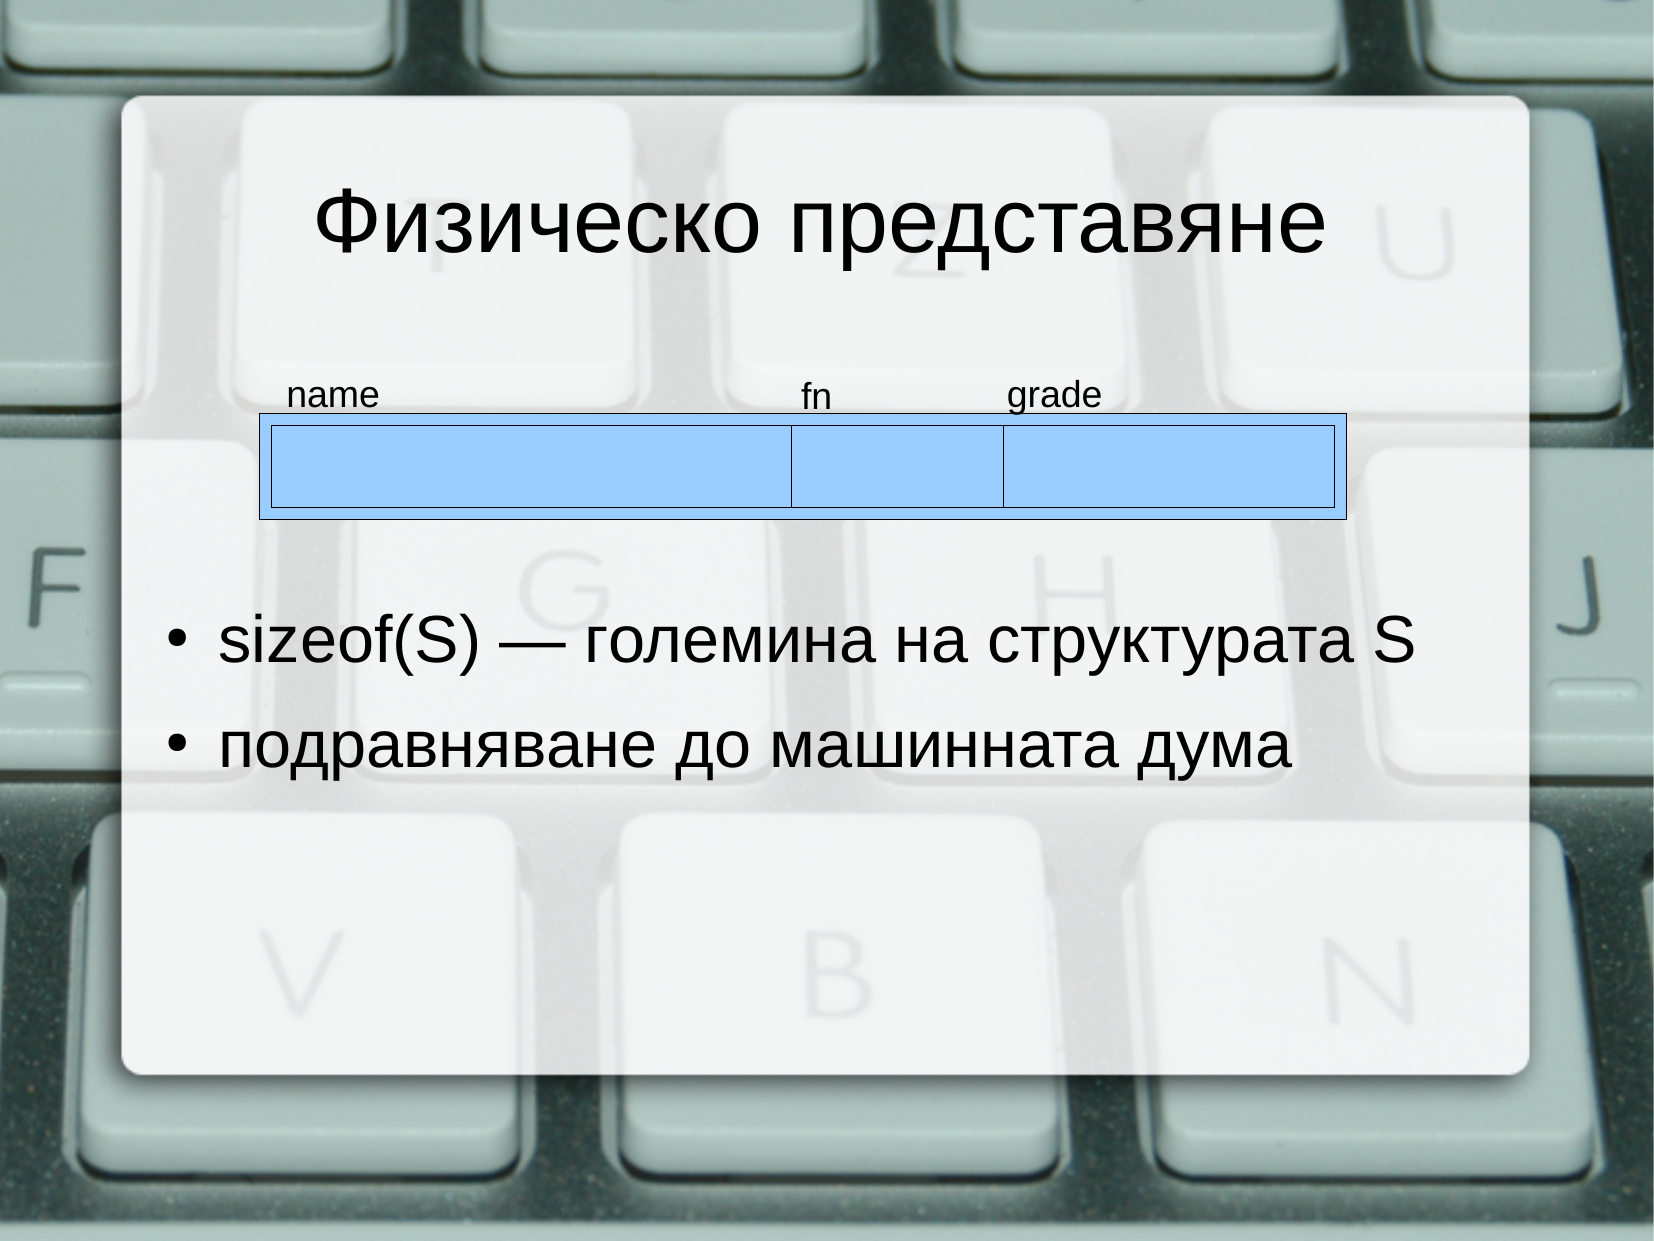

# Физическо представяне
name
grade
fn
sizeof(S) — големина на структурата S
подравняване до машинната дума